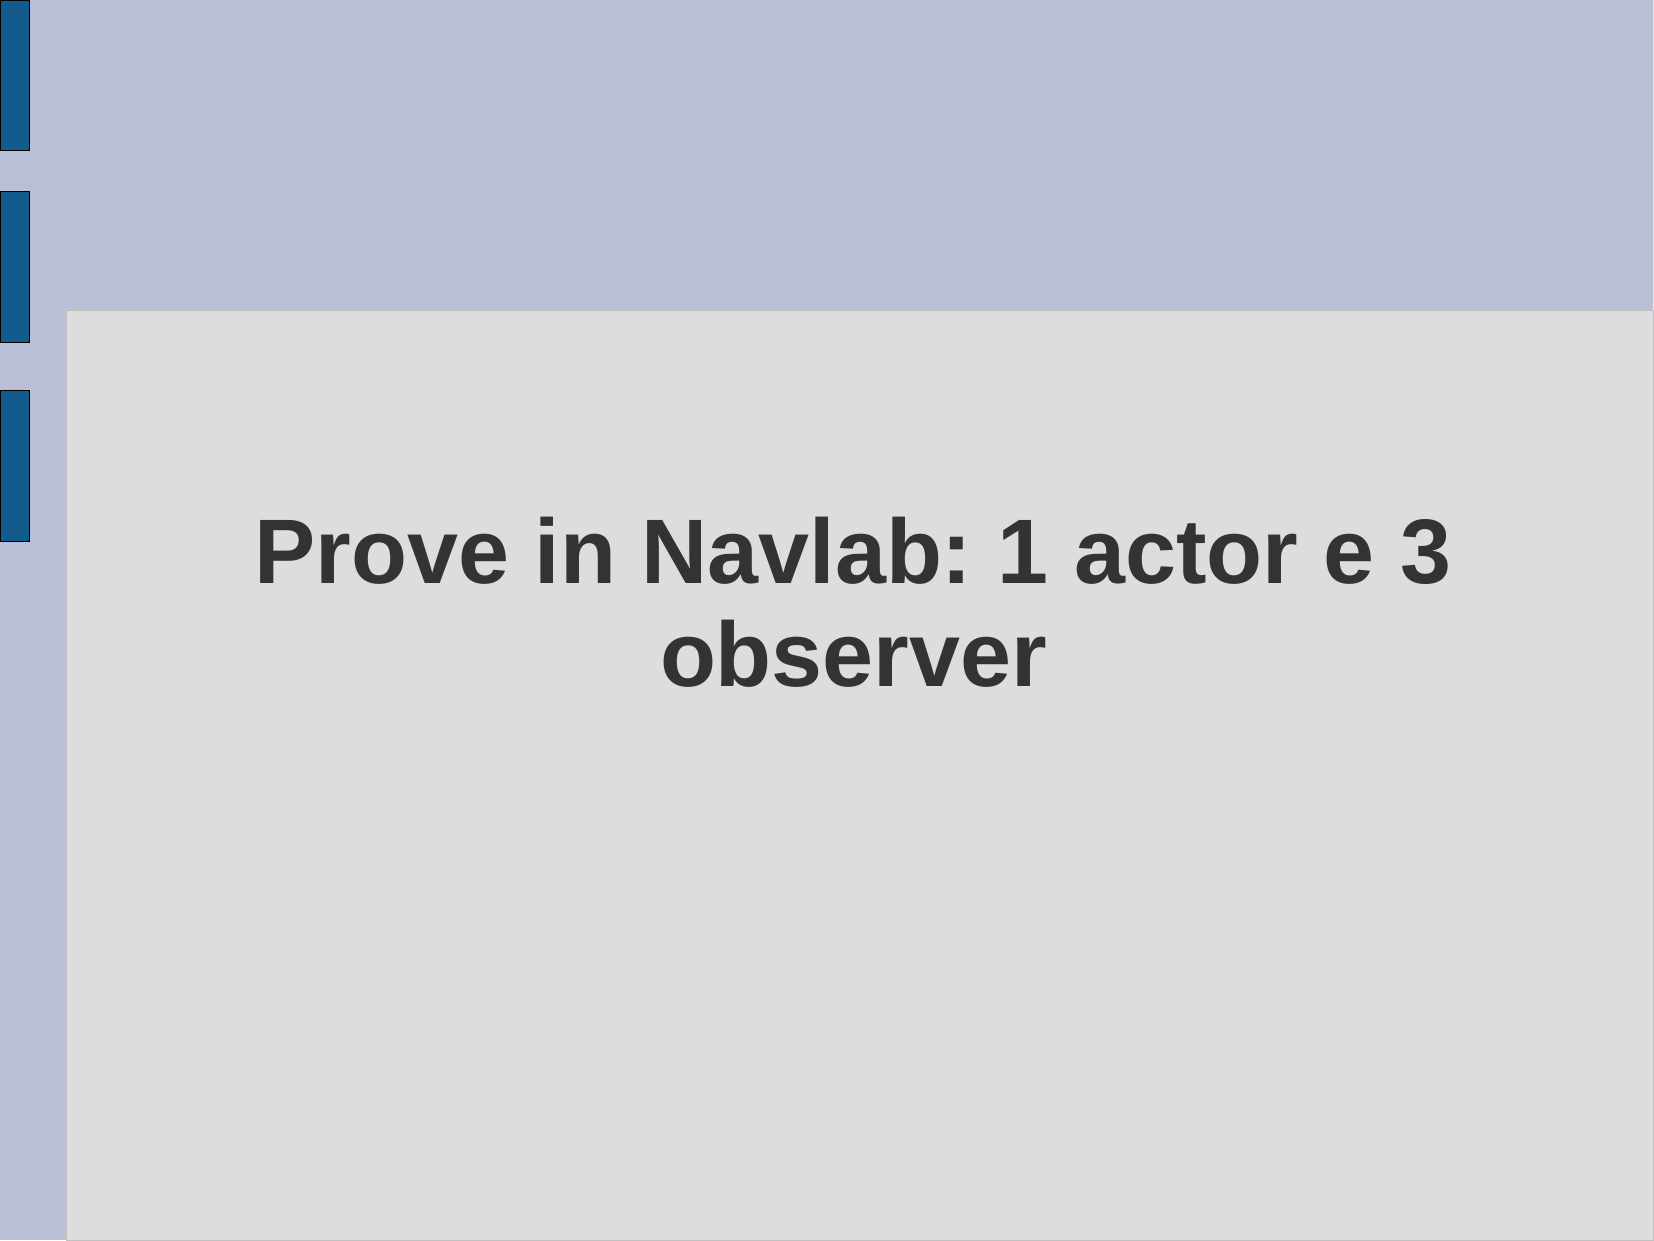

# Prove in Navlab: 1 actor e 3 observer